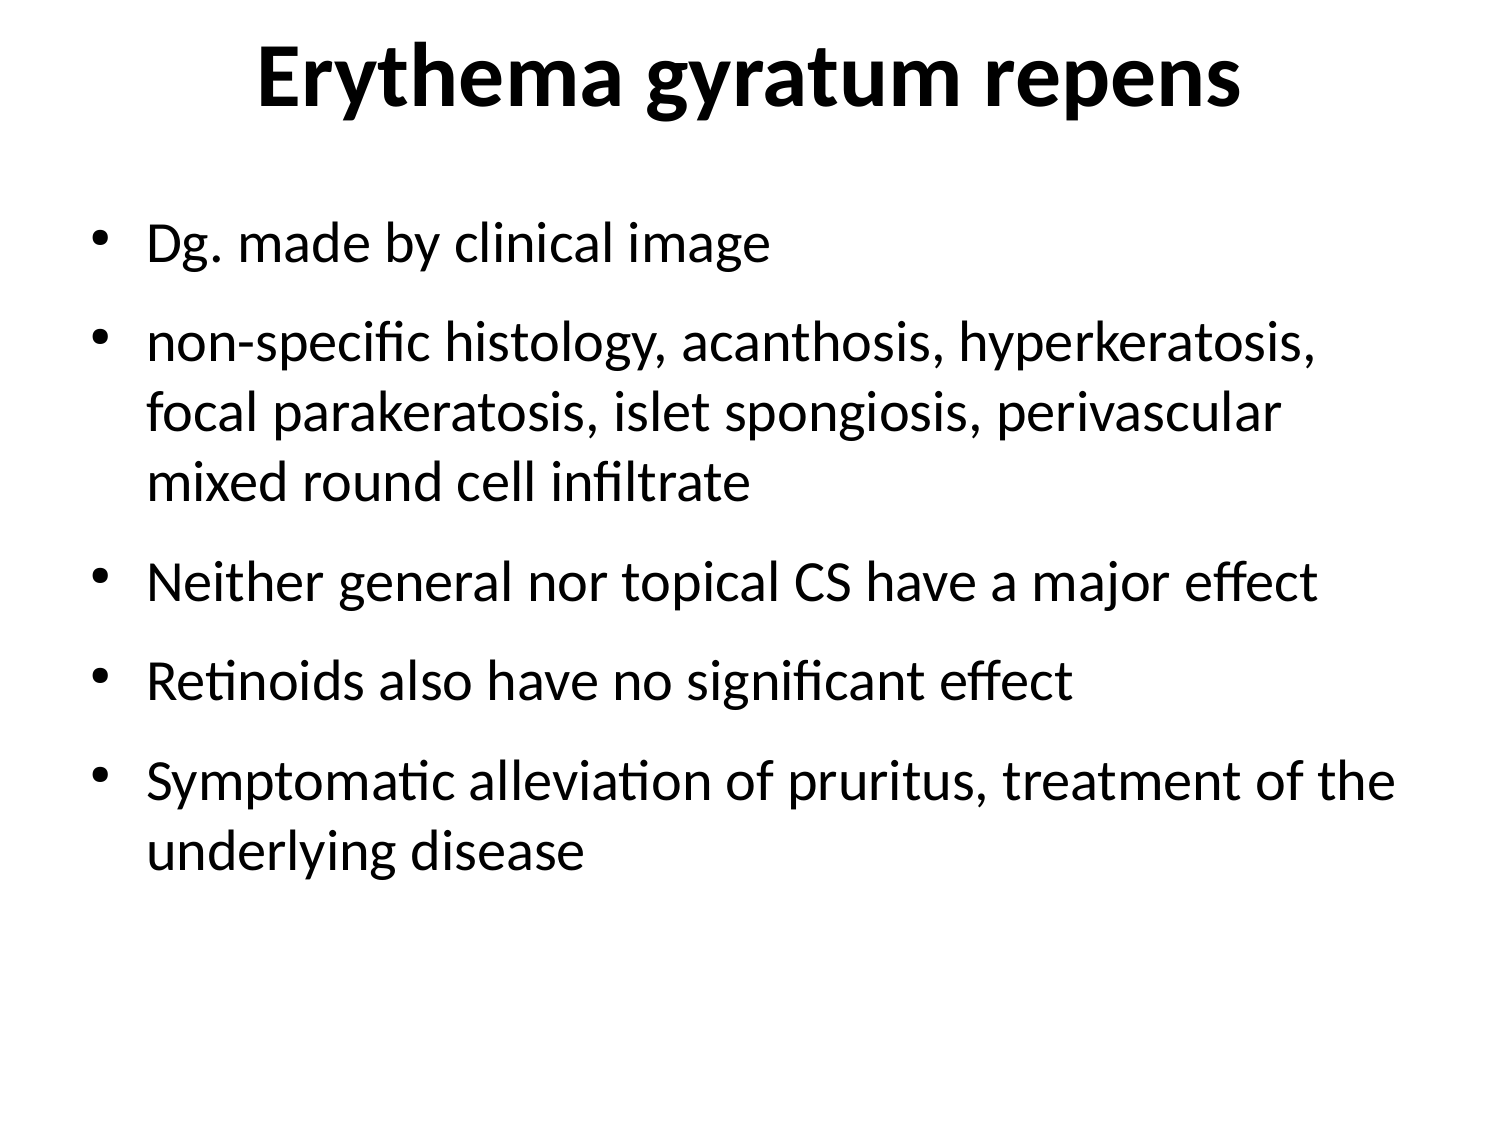

# Erythema gyratum repens
Dg. made by clinical image
non-specific histology, acanthosis, hyperkeratosis, focal parakeratosis, islet spongiosis, perivascular mixed round cell infiltrate
Neither general nor topical CS have a major effect
Retinoids also have no significant effect
Symptomatic alleviation of pruritus, treatment of the underlying disease